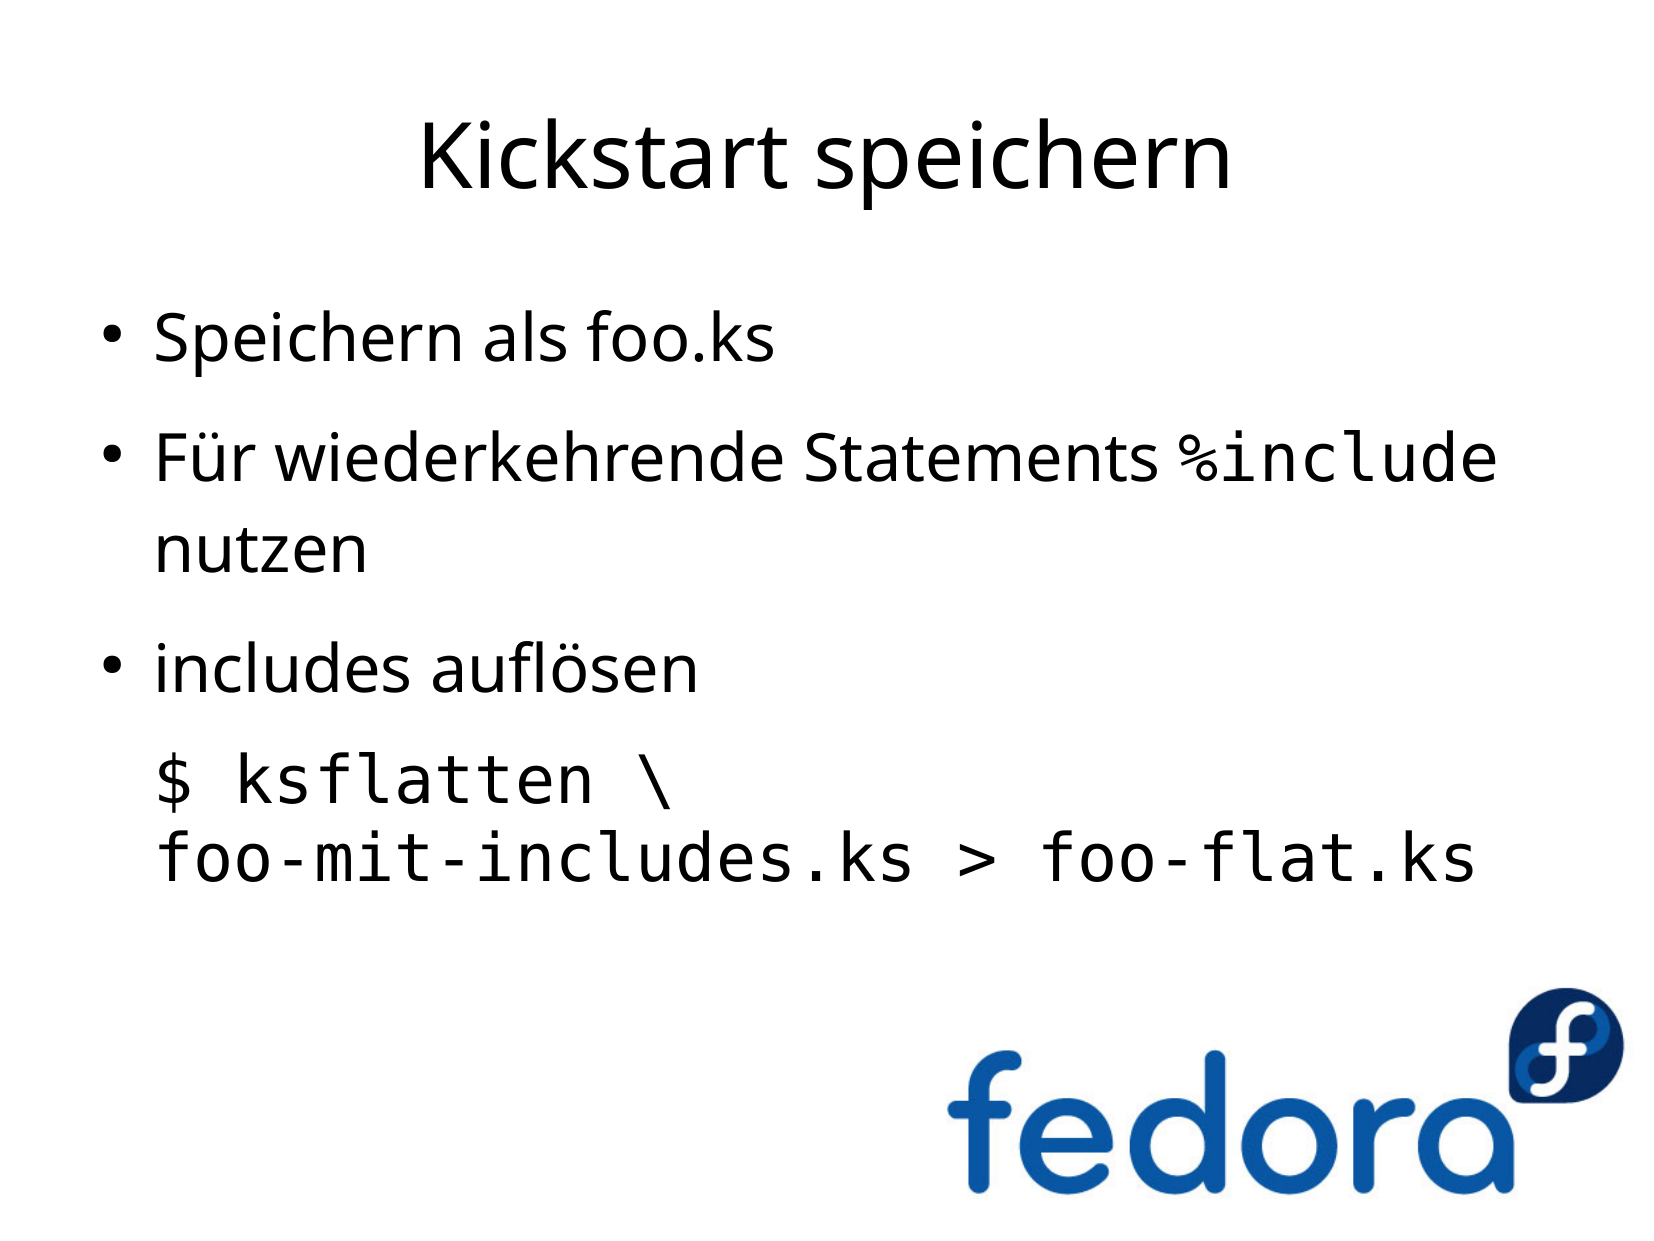

# Kickstart speichern
Speichern als foo.ks
Für wiederkehrende Statements %include nutzen
includes auflösen
$ ksflatten \
foo-mit-includes.ks > foo-flat.ks